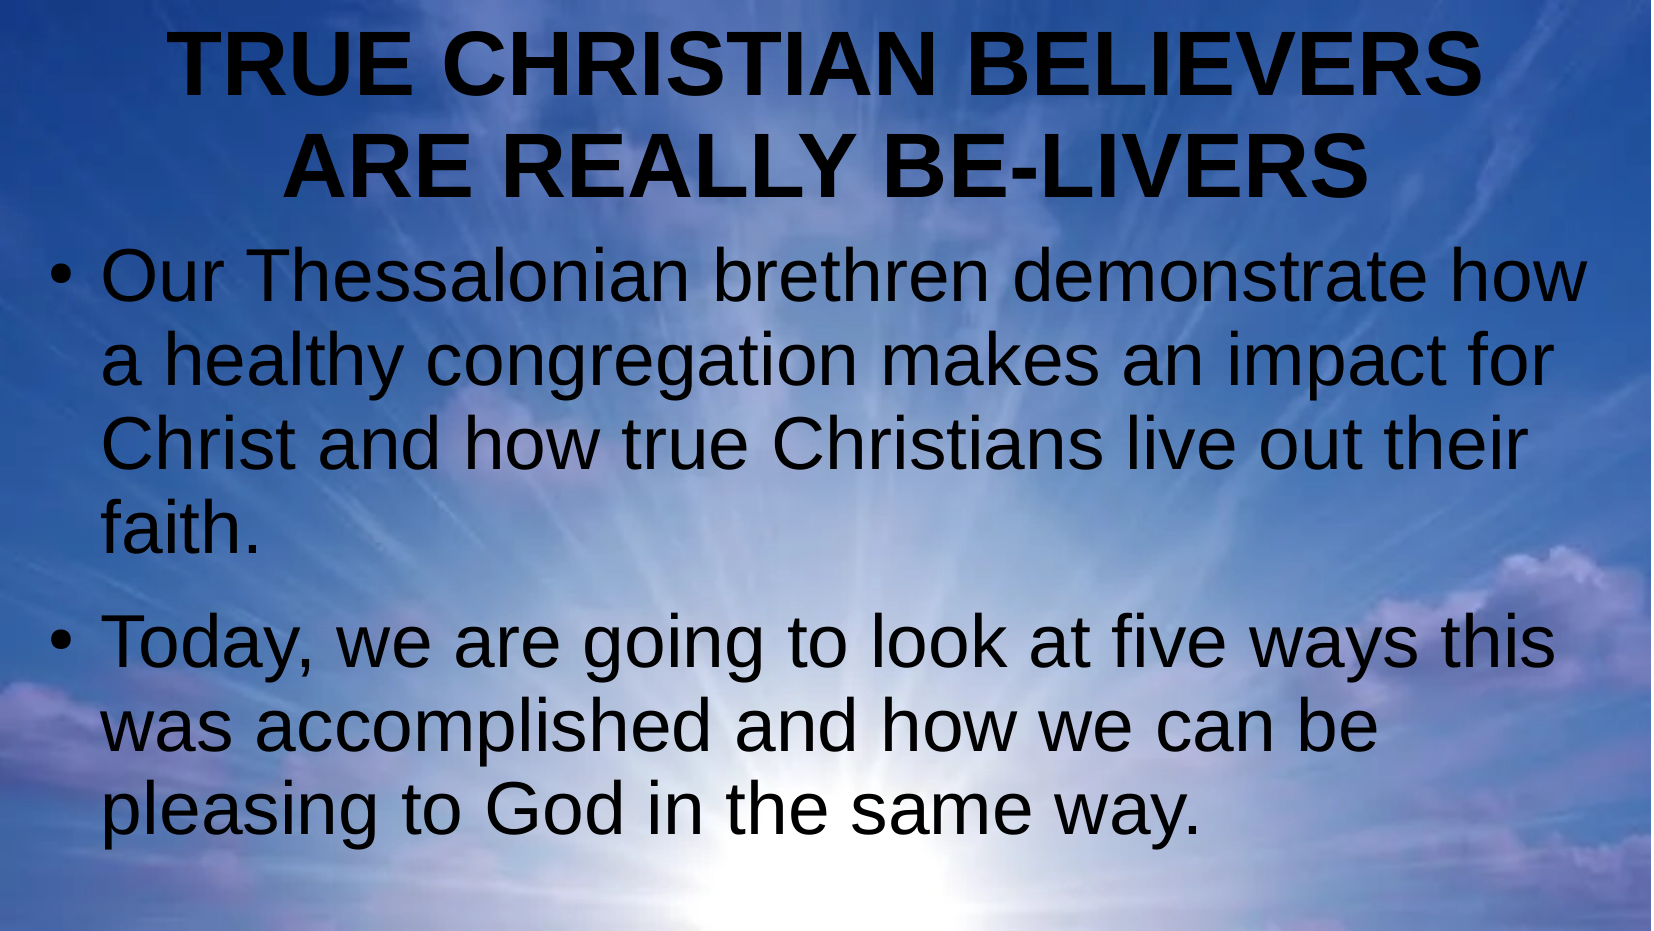

# TRUE CHRISTIAN BELIEVERS ARE REALLY BE-LIVERS
Our Thessalonian brethren demonstrate how a healthy congregation makes an impact for Christ and how true Christians live out their faith.
Today, we are going to look at five ways this was accomplished and how we can be pleasing to God in the same way.